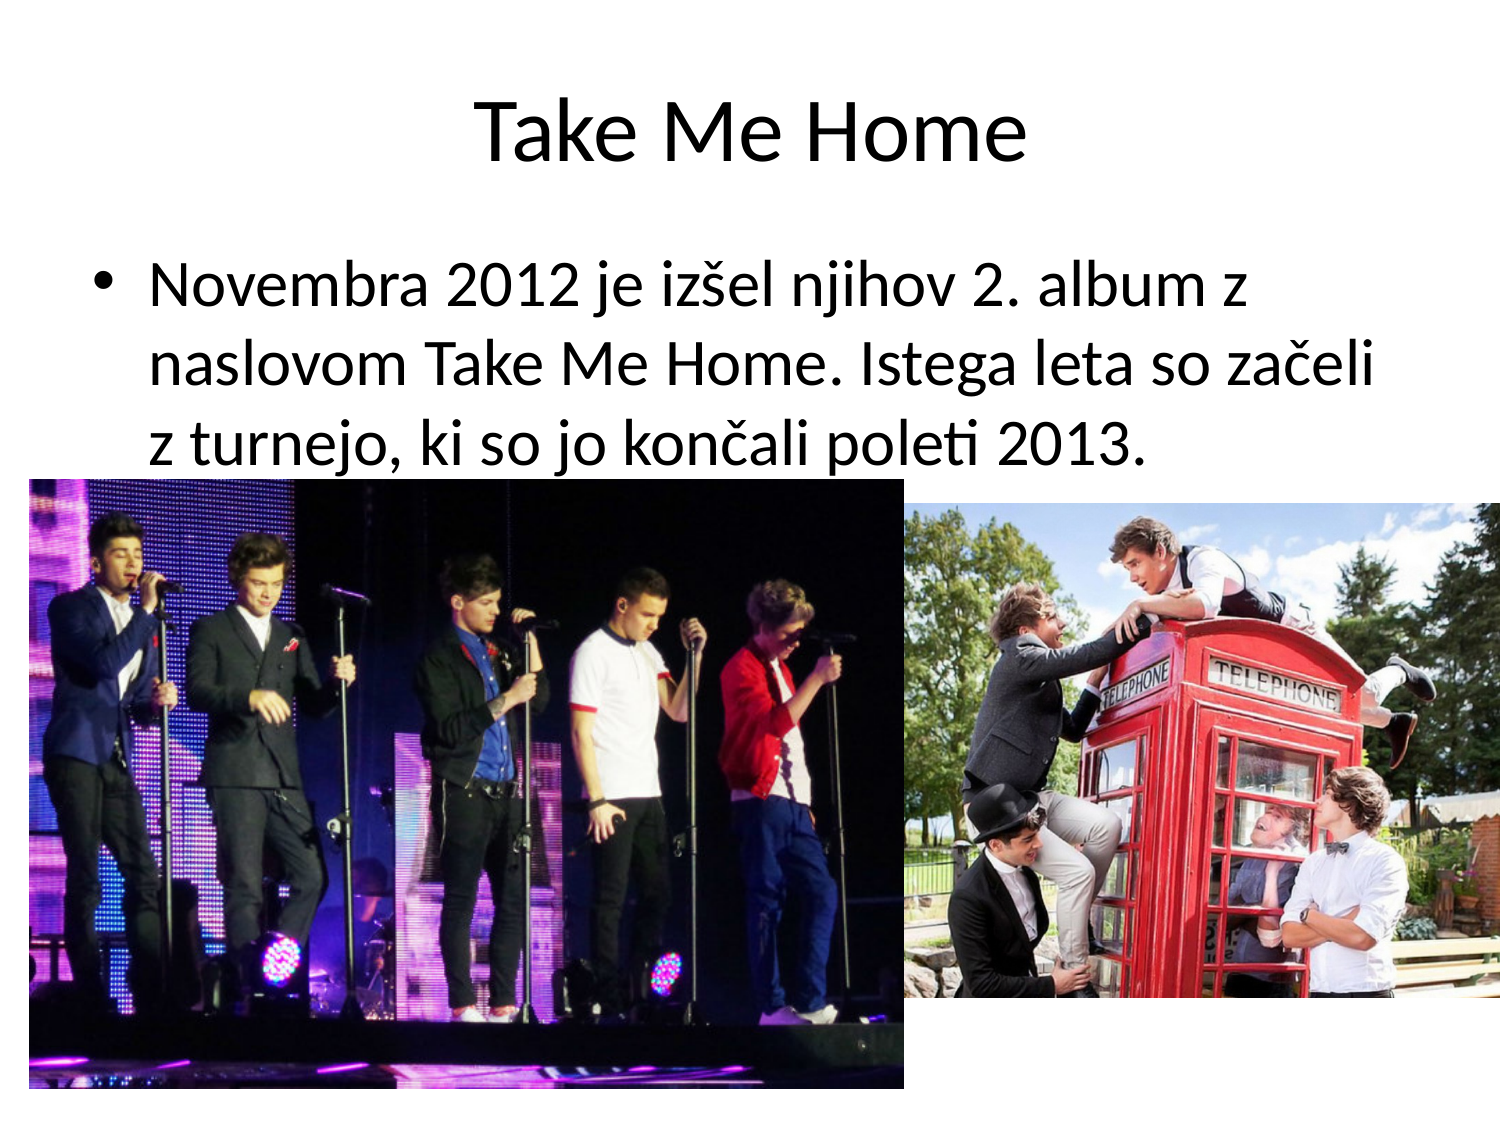

# Take Me Home
Novembra 2012 je izšel njihov 2. album z naslovom Take Me Home. Istega leta so začeli z turnejo, ki so jo končali poleti 2013.